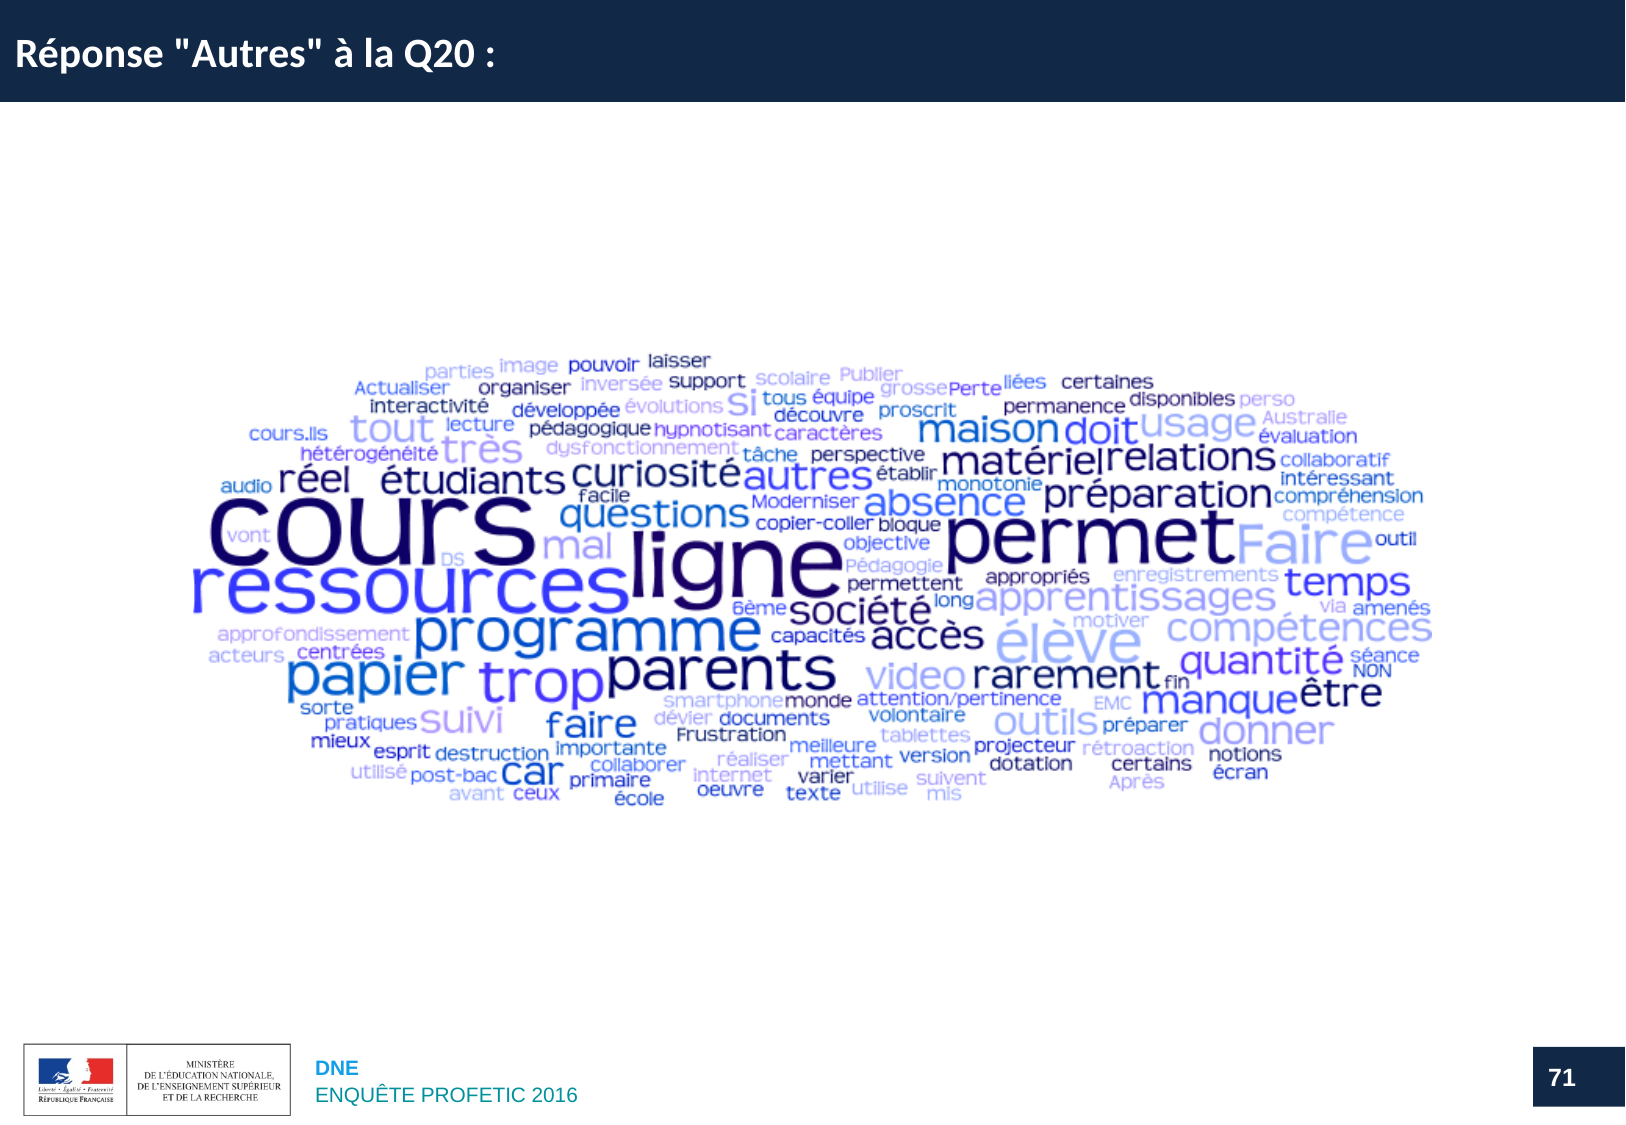

# Réponse "Autres" à la Q20 :